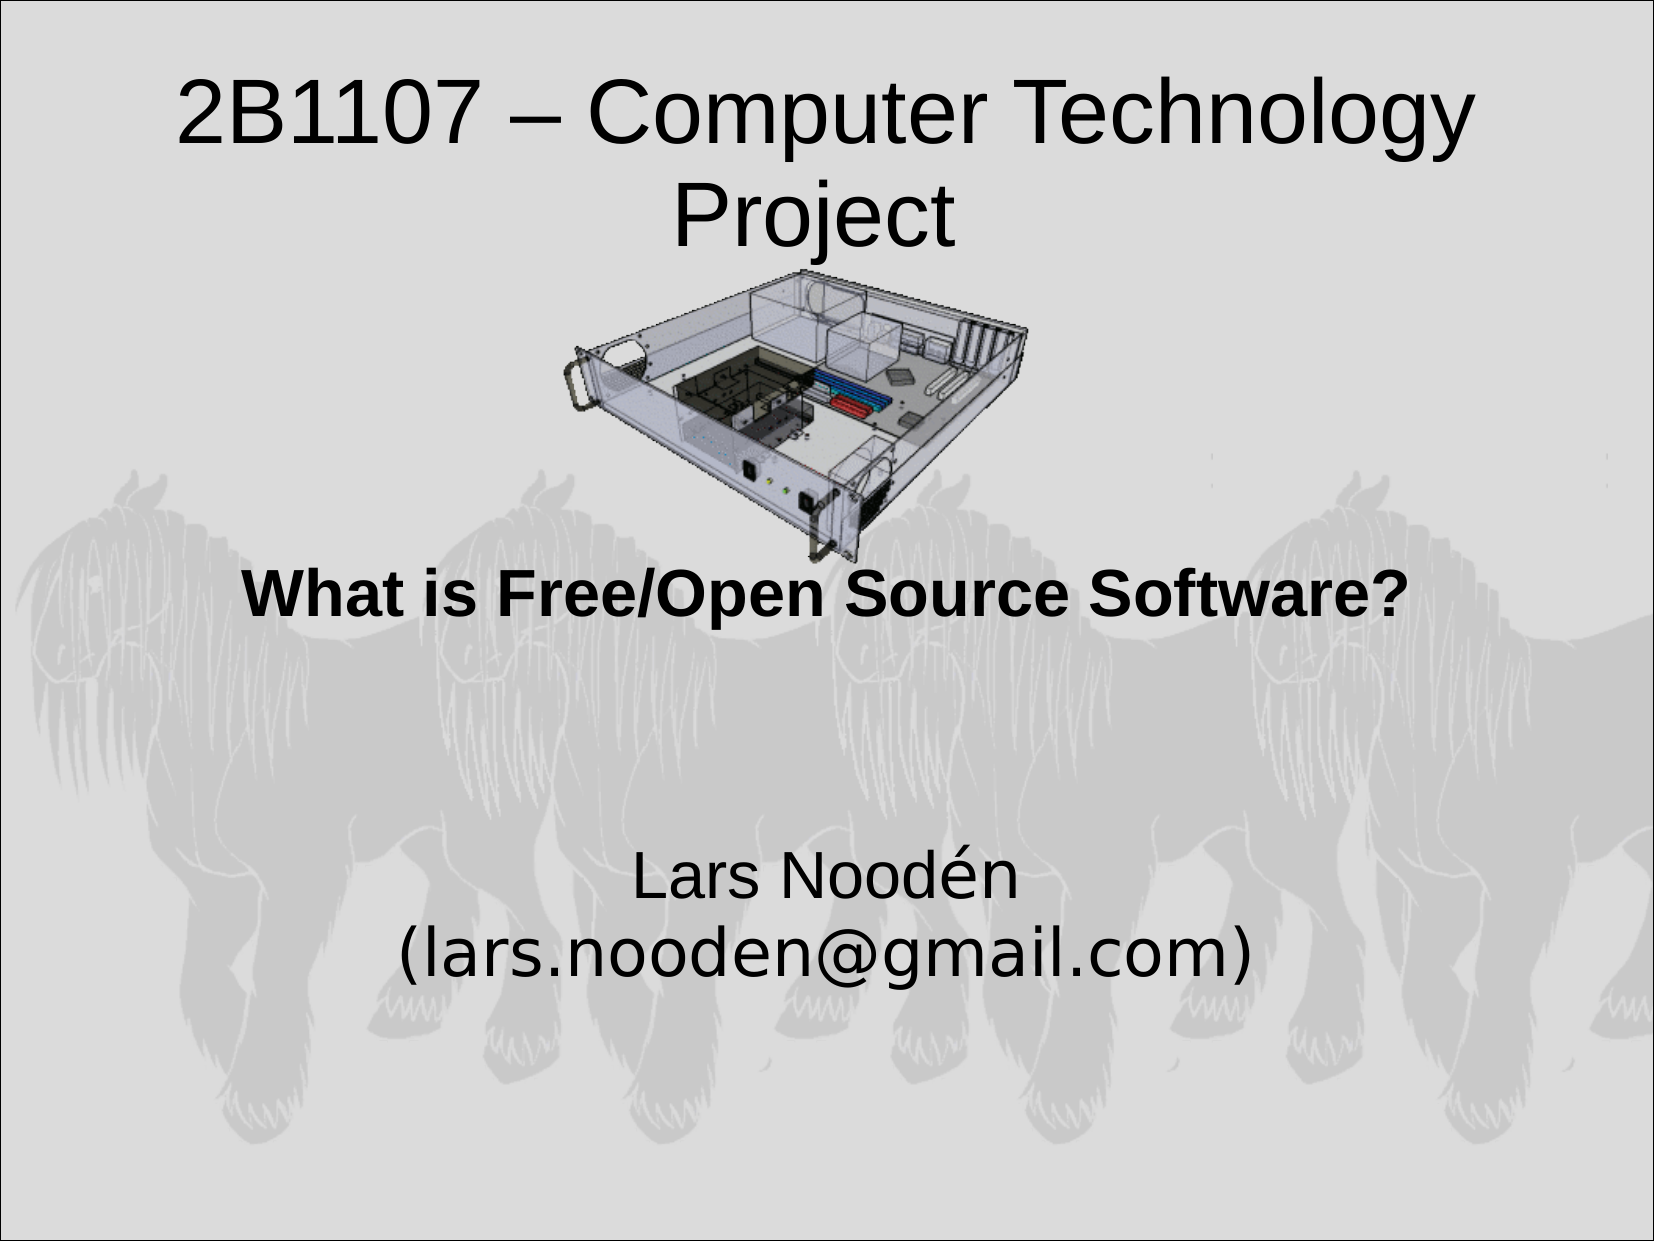

# 2B1107 – Computer Technology Project
What is Free/Open Source Software?
Lars Noodén
(lars.nooden@gmail.com)